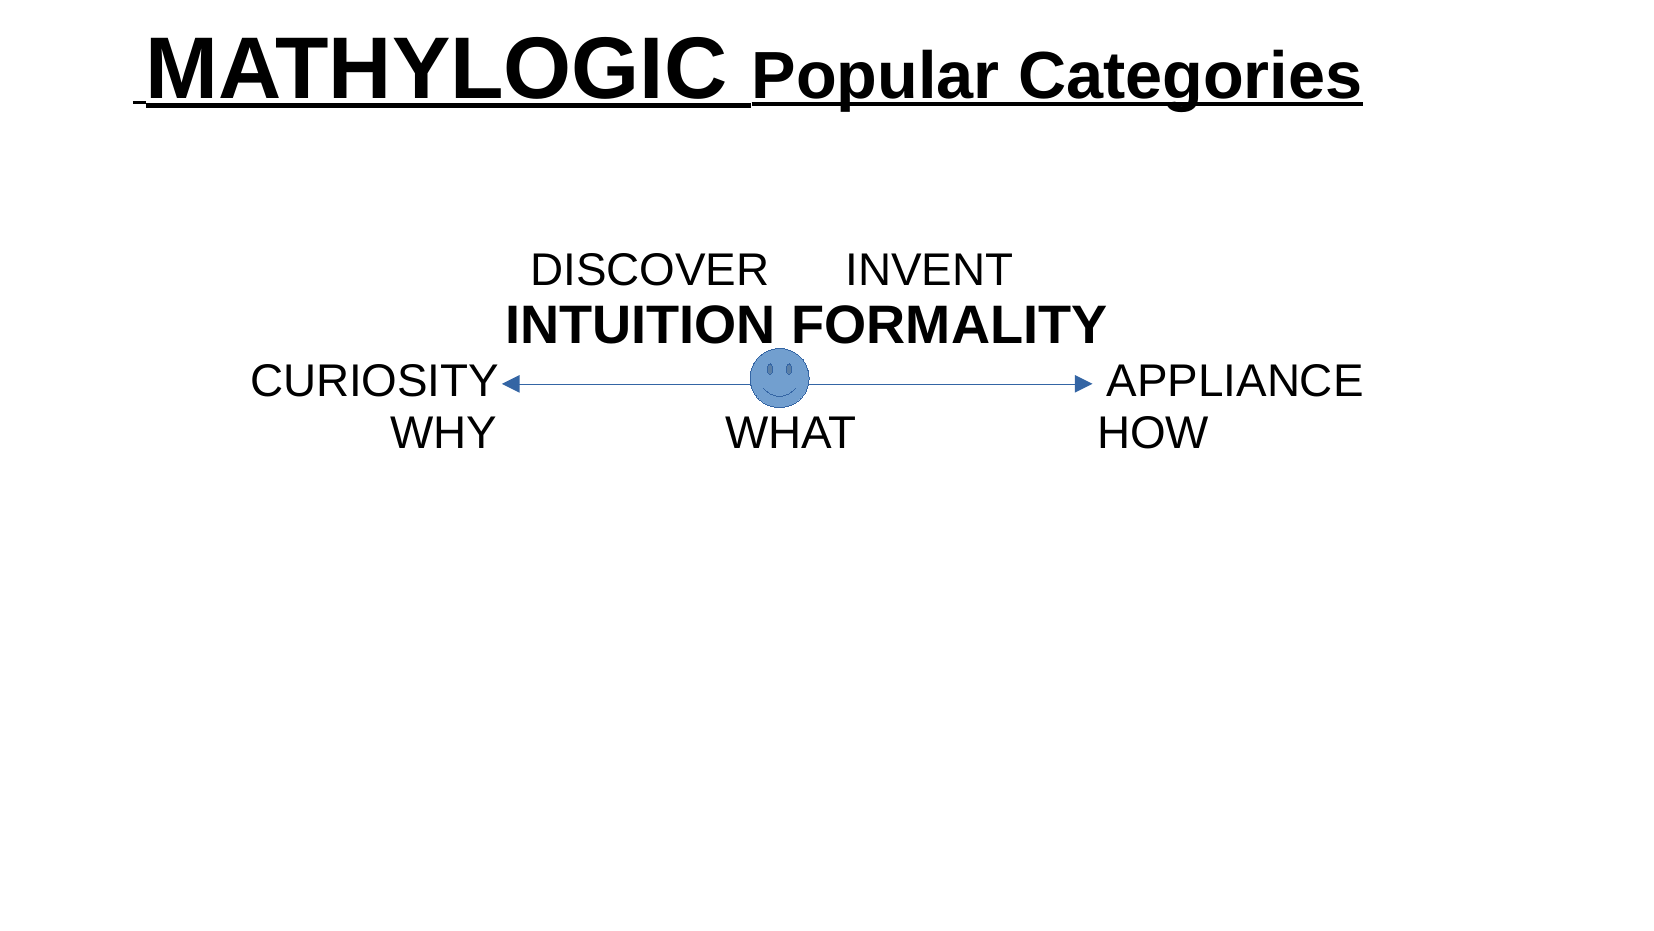

MATHYLOGIC Popular Categories
 DISCOVER INVENT
 INTUITION FORMALITY
CURIOSITY APPLIANCE
 WHY WHAT HOW